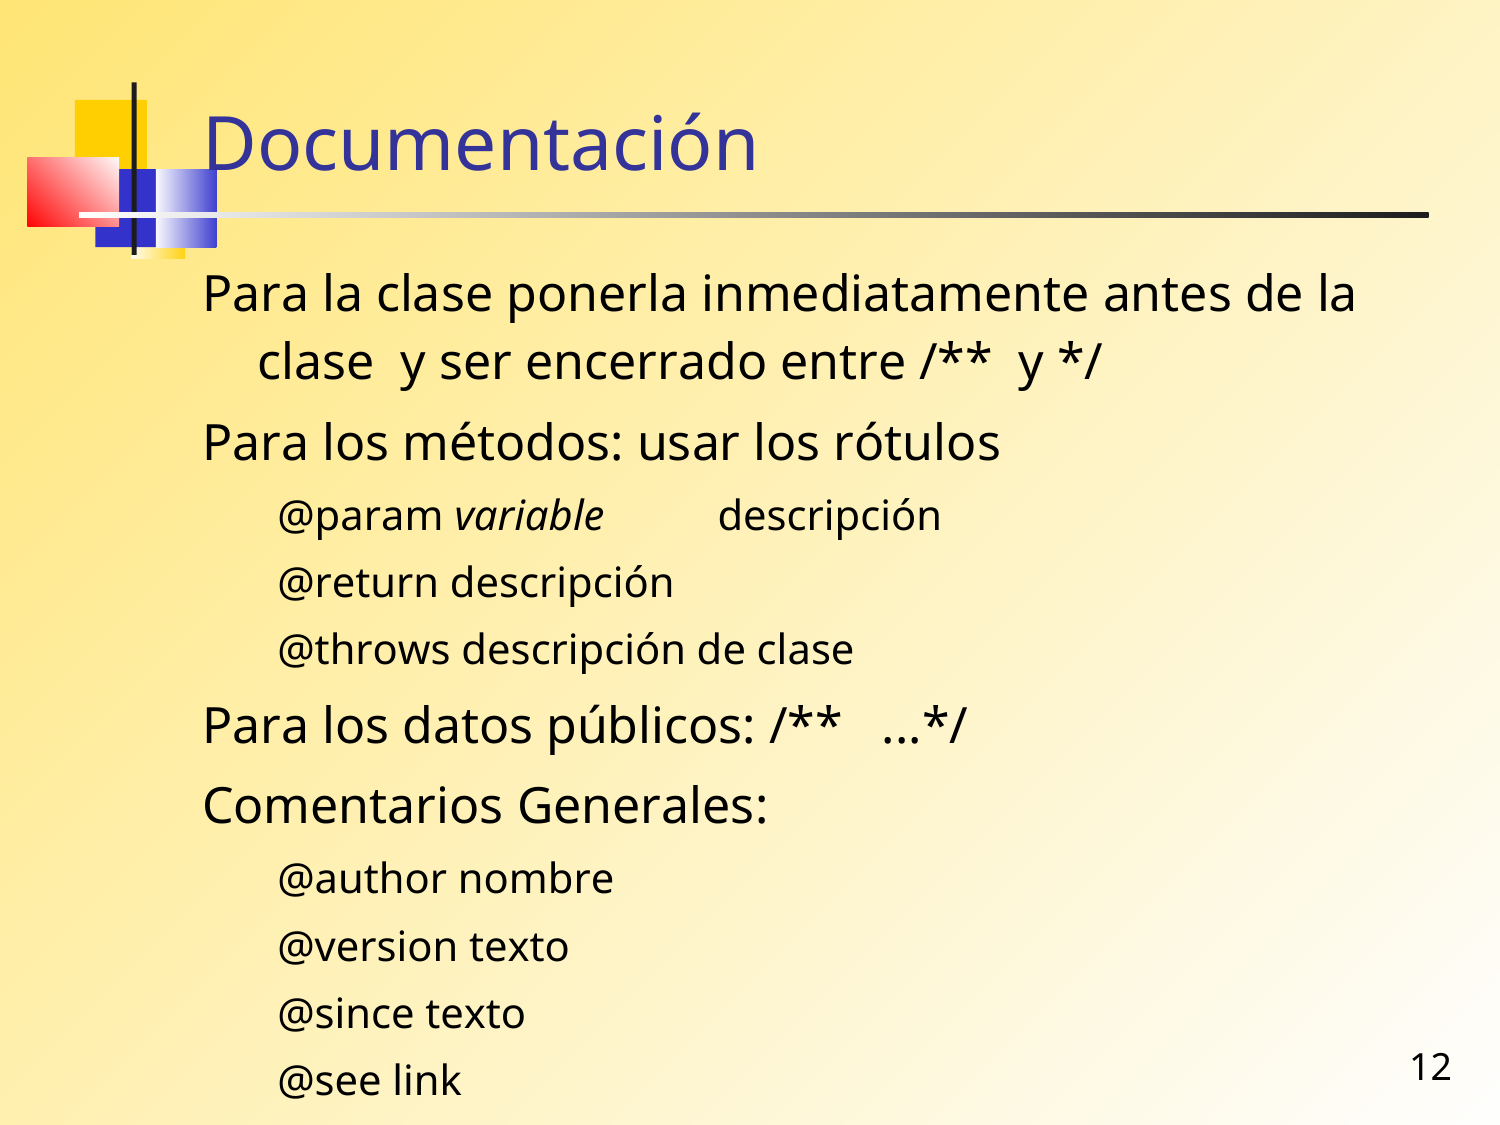

# Documentación
Para la clase ponerla inmediatamente antes de la clase y ser encerrado entre /** y */
Para los métodos: usar los rótulos
@param variable 		descripción
@return descripción
@throws descripción de clase
Para los datos públicos: /** ...*/
Comentarios Generales:
@author nombre
@version texto
@since texto
@see link
 Ejemplo: @see cl.utfsm.elo.Employee#raiseSalary(double)
12